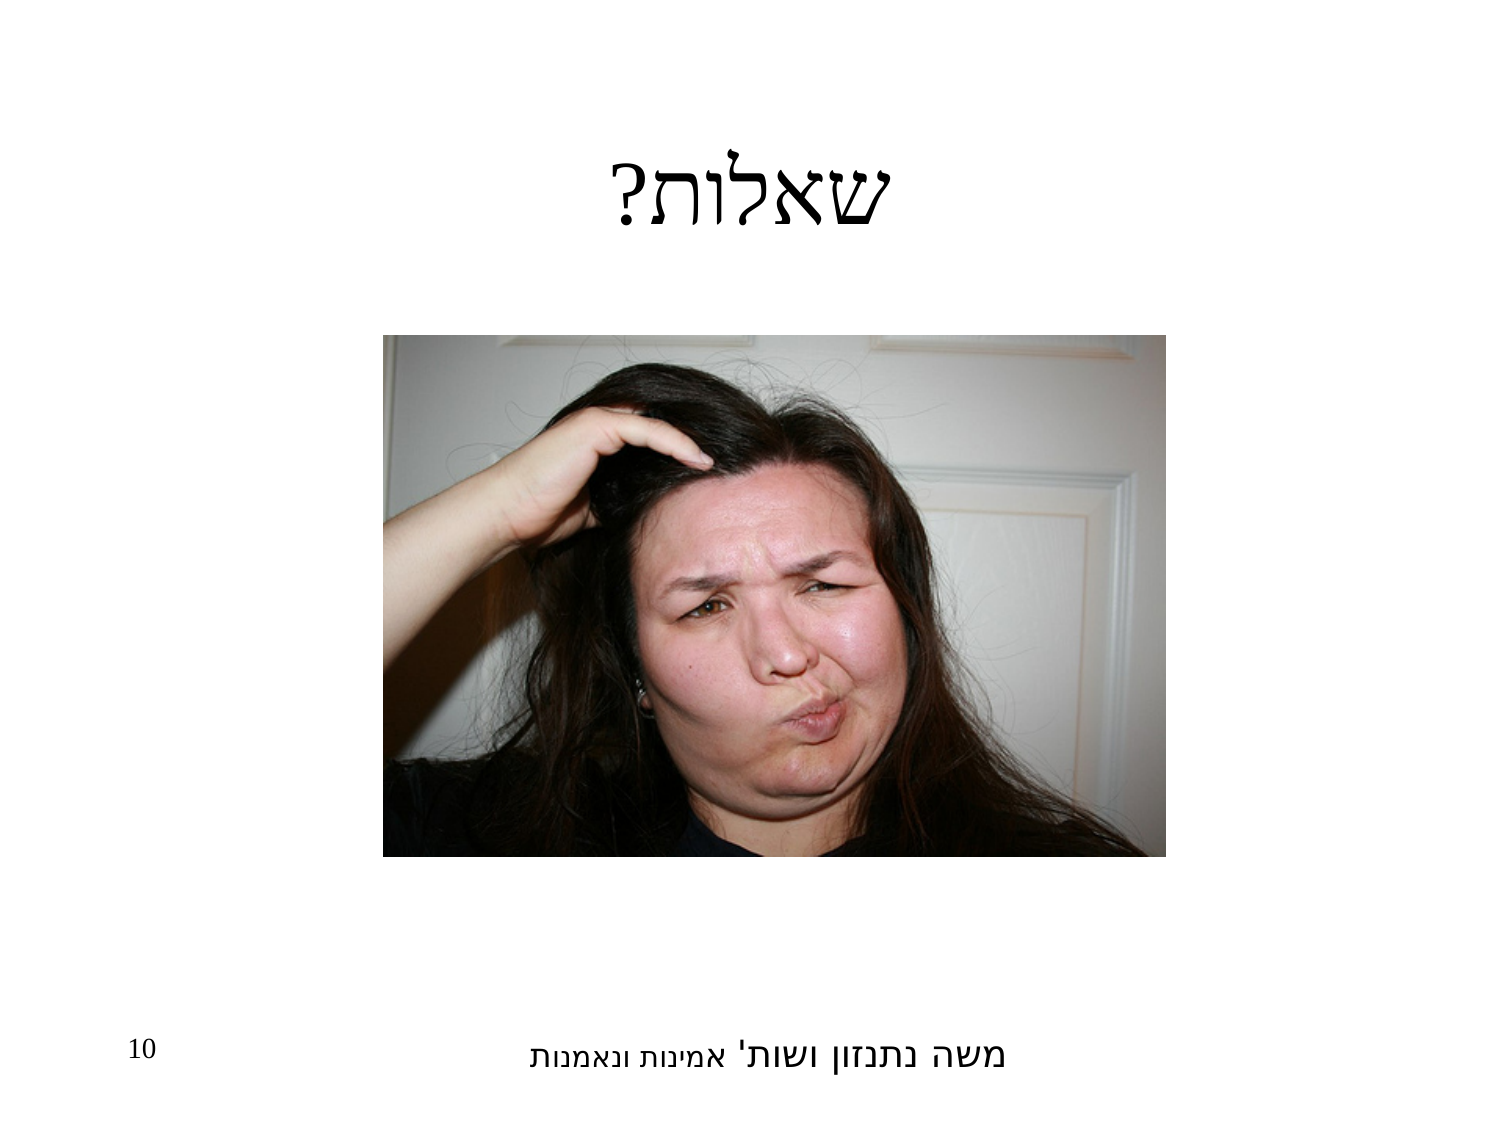

# שאלות?
10
משה נתנזון ושות'- אמינות ונאמנות